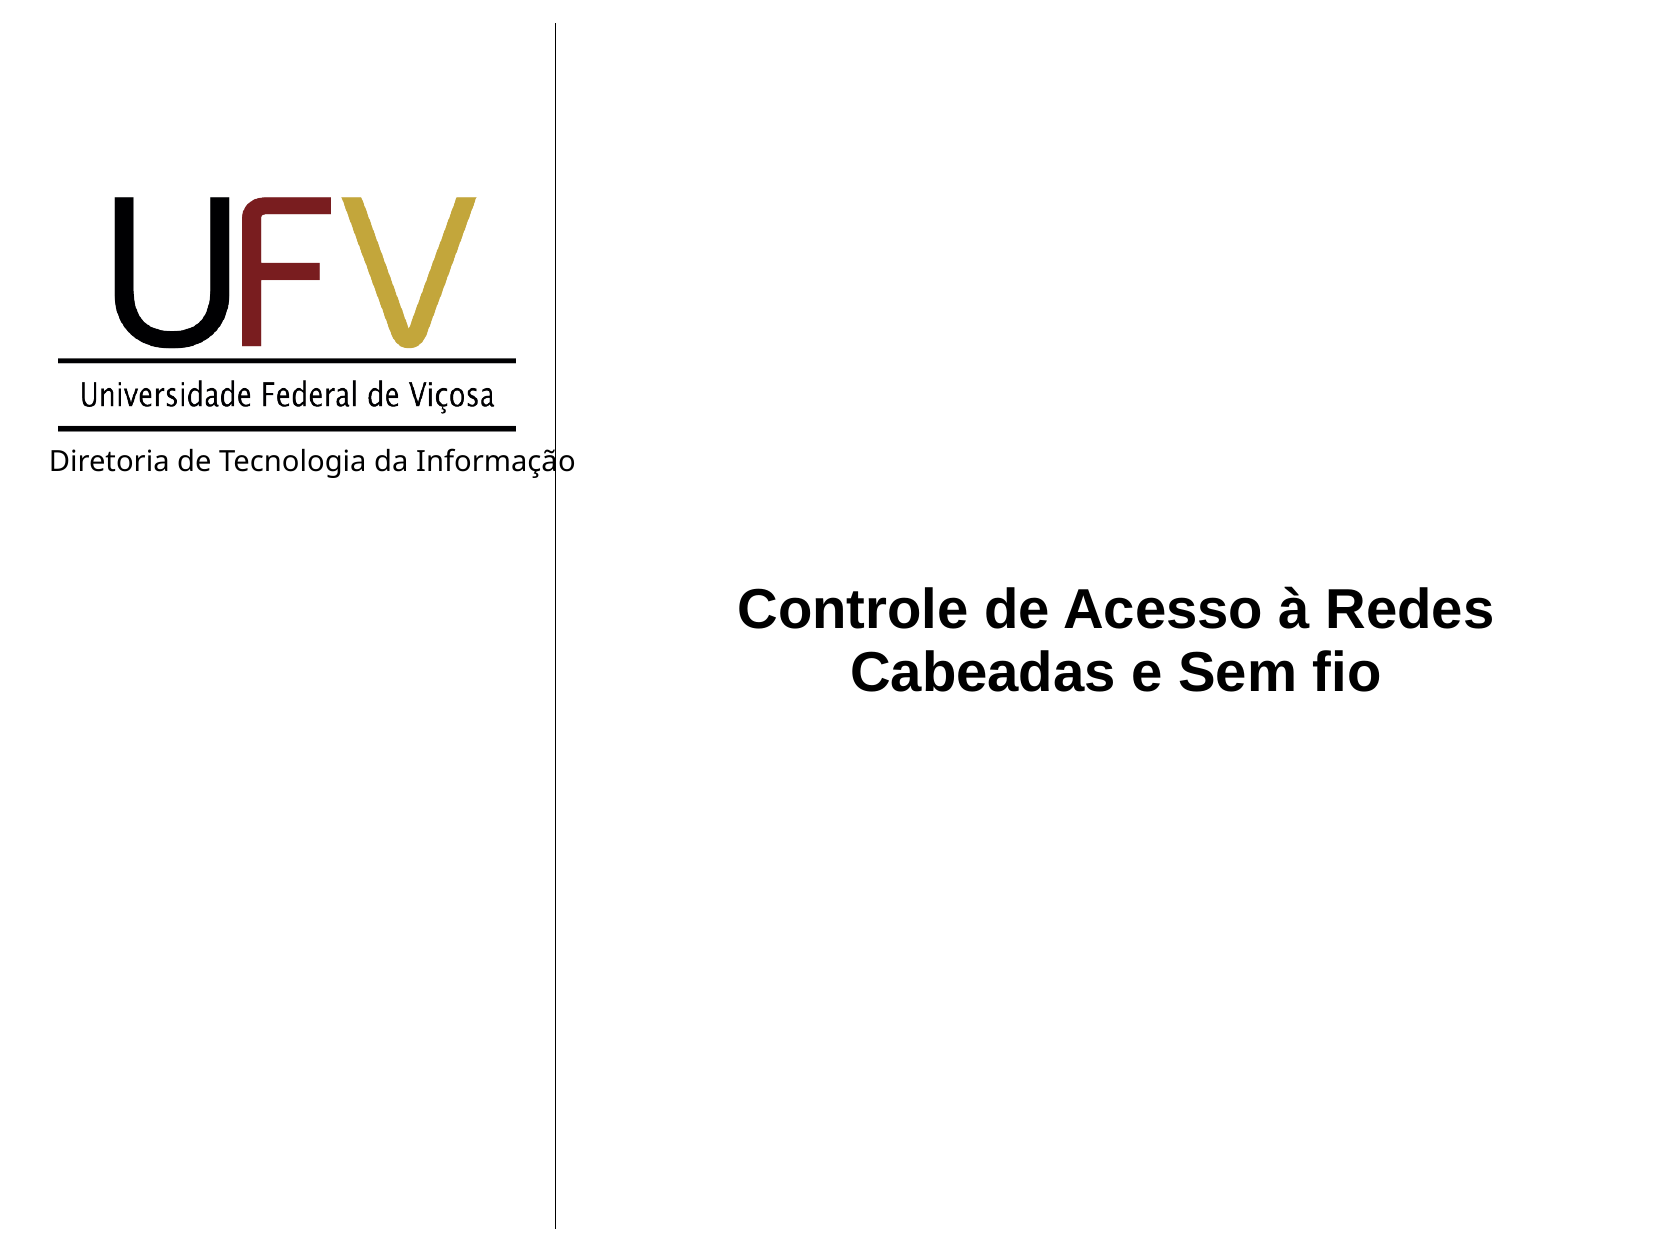

Diretoria de Tecnologia da Informação
# Controle de Acesso à Redes Cabeadas e Sem fio